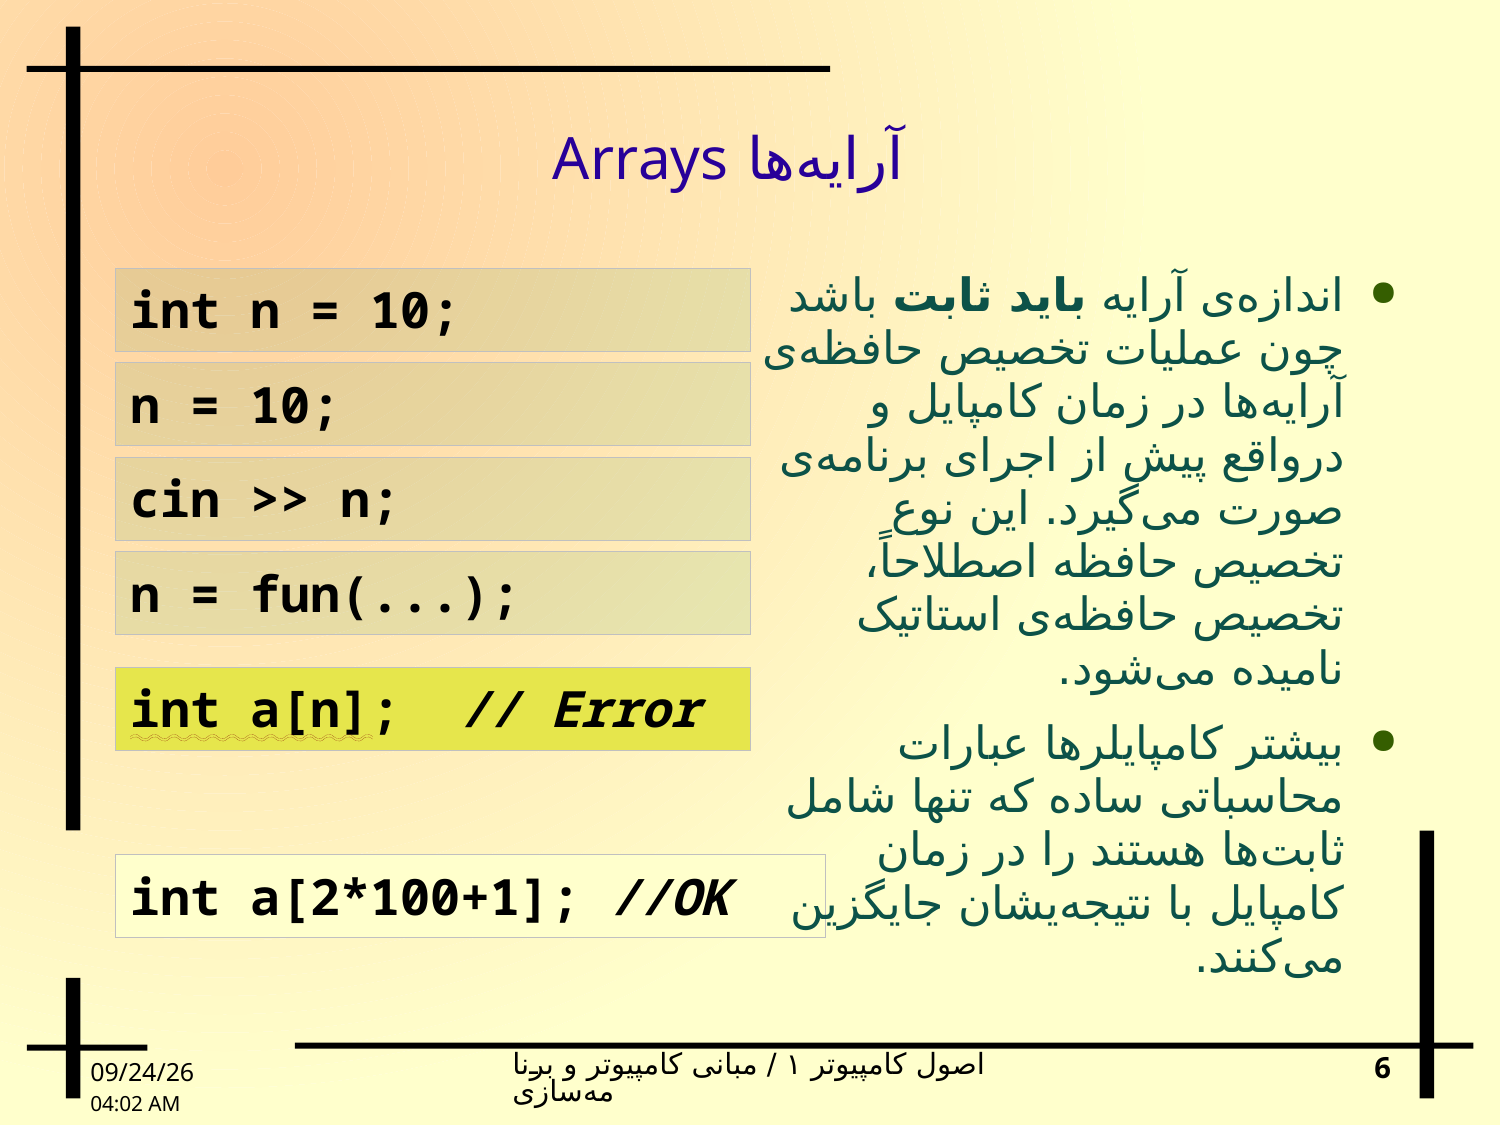

# آرایه‌ها Arrays
int n = 10;
اندازه‌ی آرایه باید ثابت باشد چون عملیات تخصیص حافظه‌ی آرایه‌ها در زمان کامپایل و در‌واقع پیش از اجرای برنامه‌ی صورت می‌گیرد. این نوع تخصیص حافظه اصطلاحاً، تخصیص حافظه‌ی استاتیک نامیده می‌شود.
بیشتر کامپایلرها عبارات محاسباتی ساده که تنها شامل ثابت‌ها هستند را در زمان کامپایل با نتیجه‌یشان جایگزین می‌کنند.
n = 10;
cin >> n;
n = fun(...);
int a[n]; // Error
int a[2*100+1]; //OK
اصول کامپیوتر ۱ / مبانی کامپیوتر و برنامه‌سازی
6